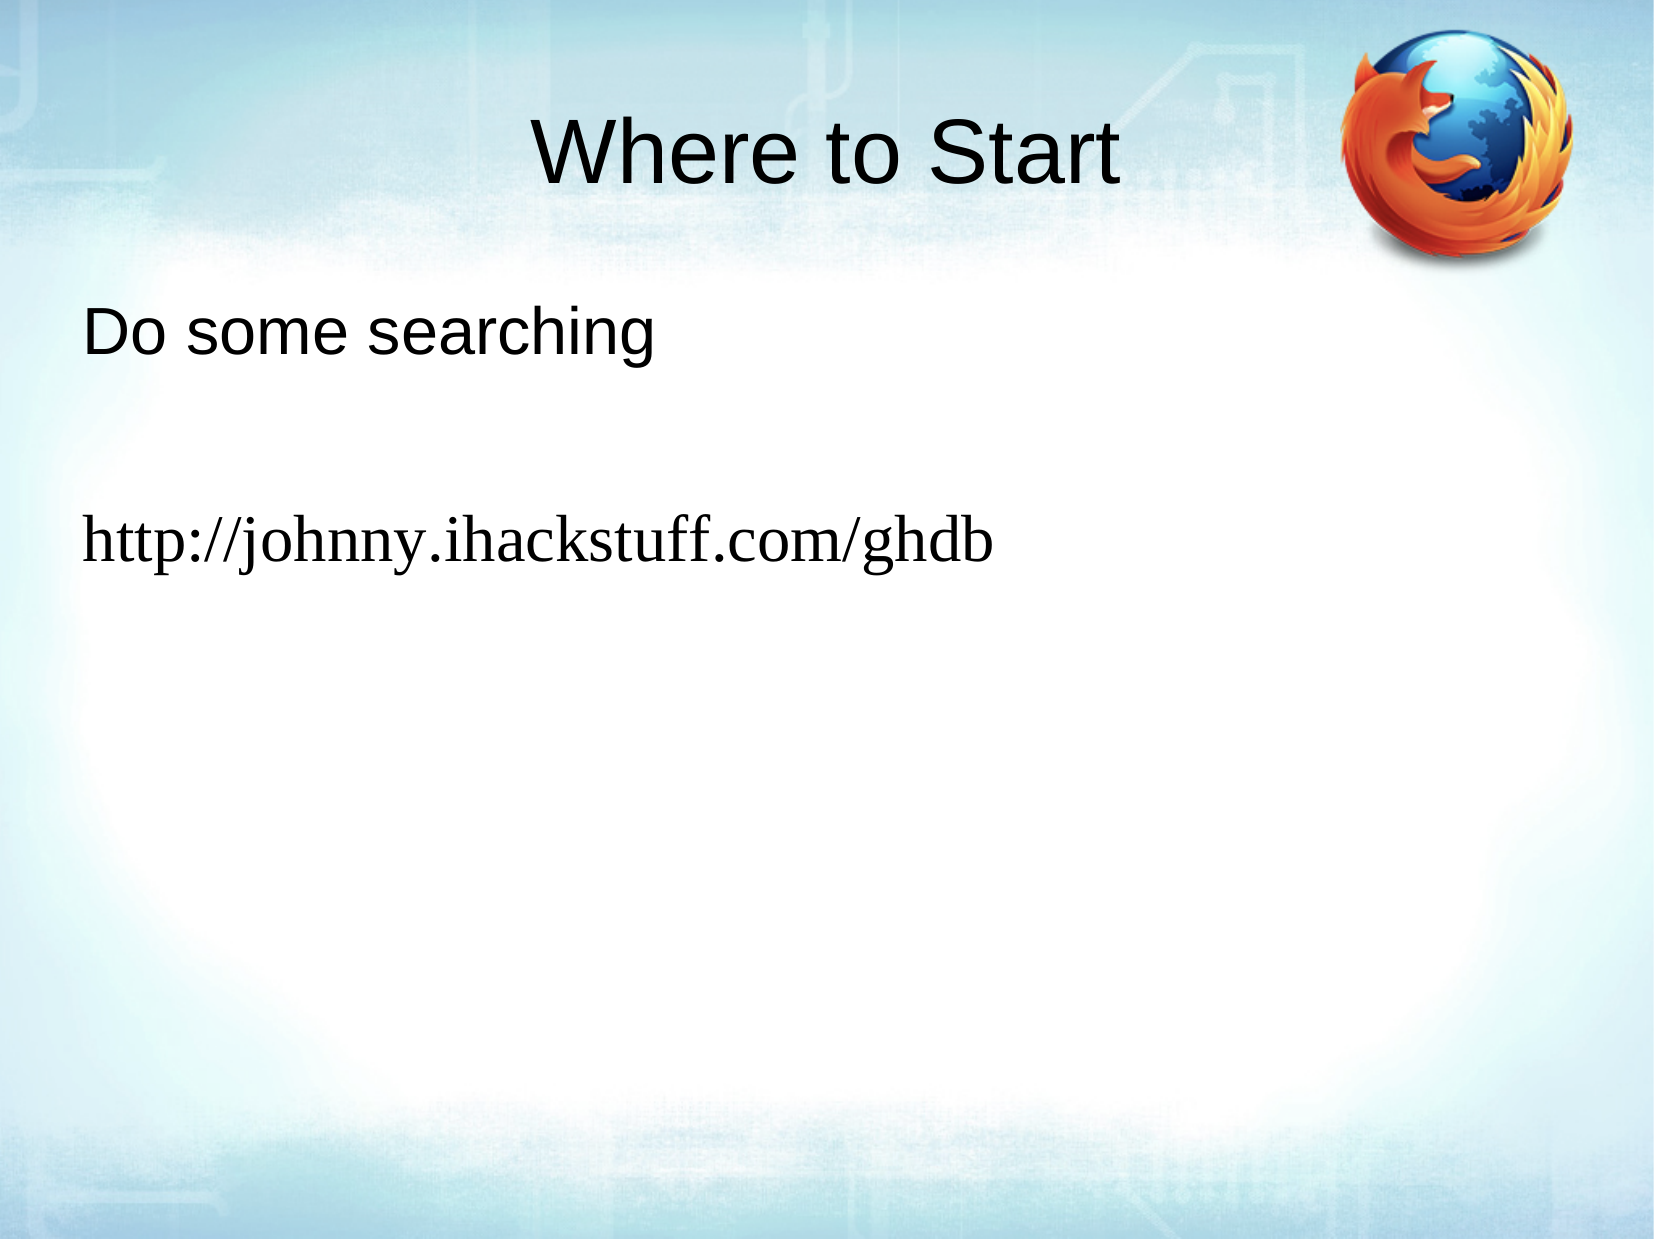

# Where to Start
Do some searching
http://johnny.ihackstuff.com/ghdb